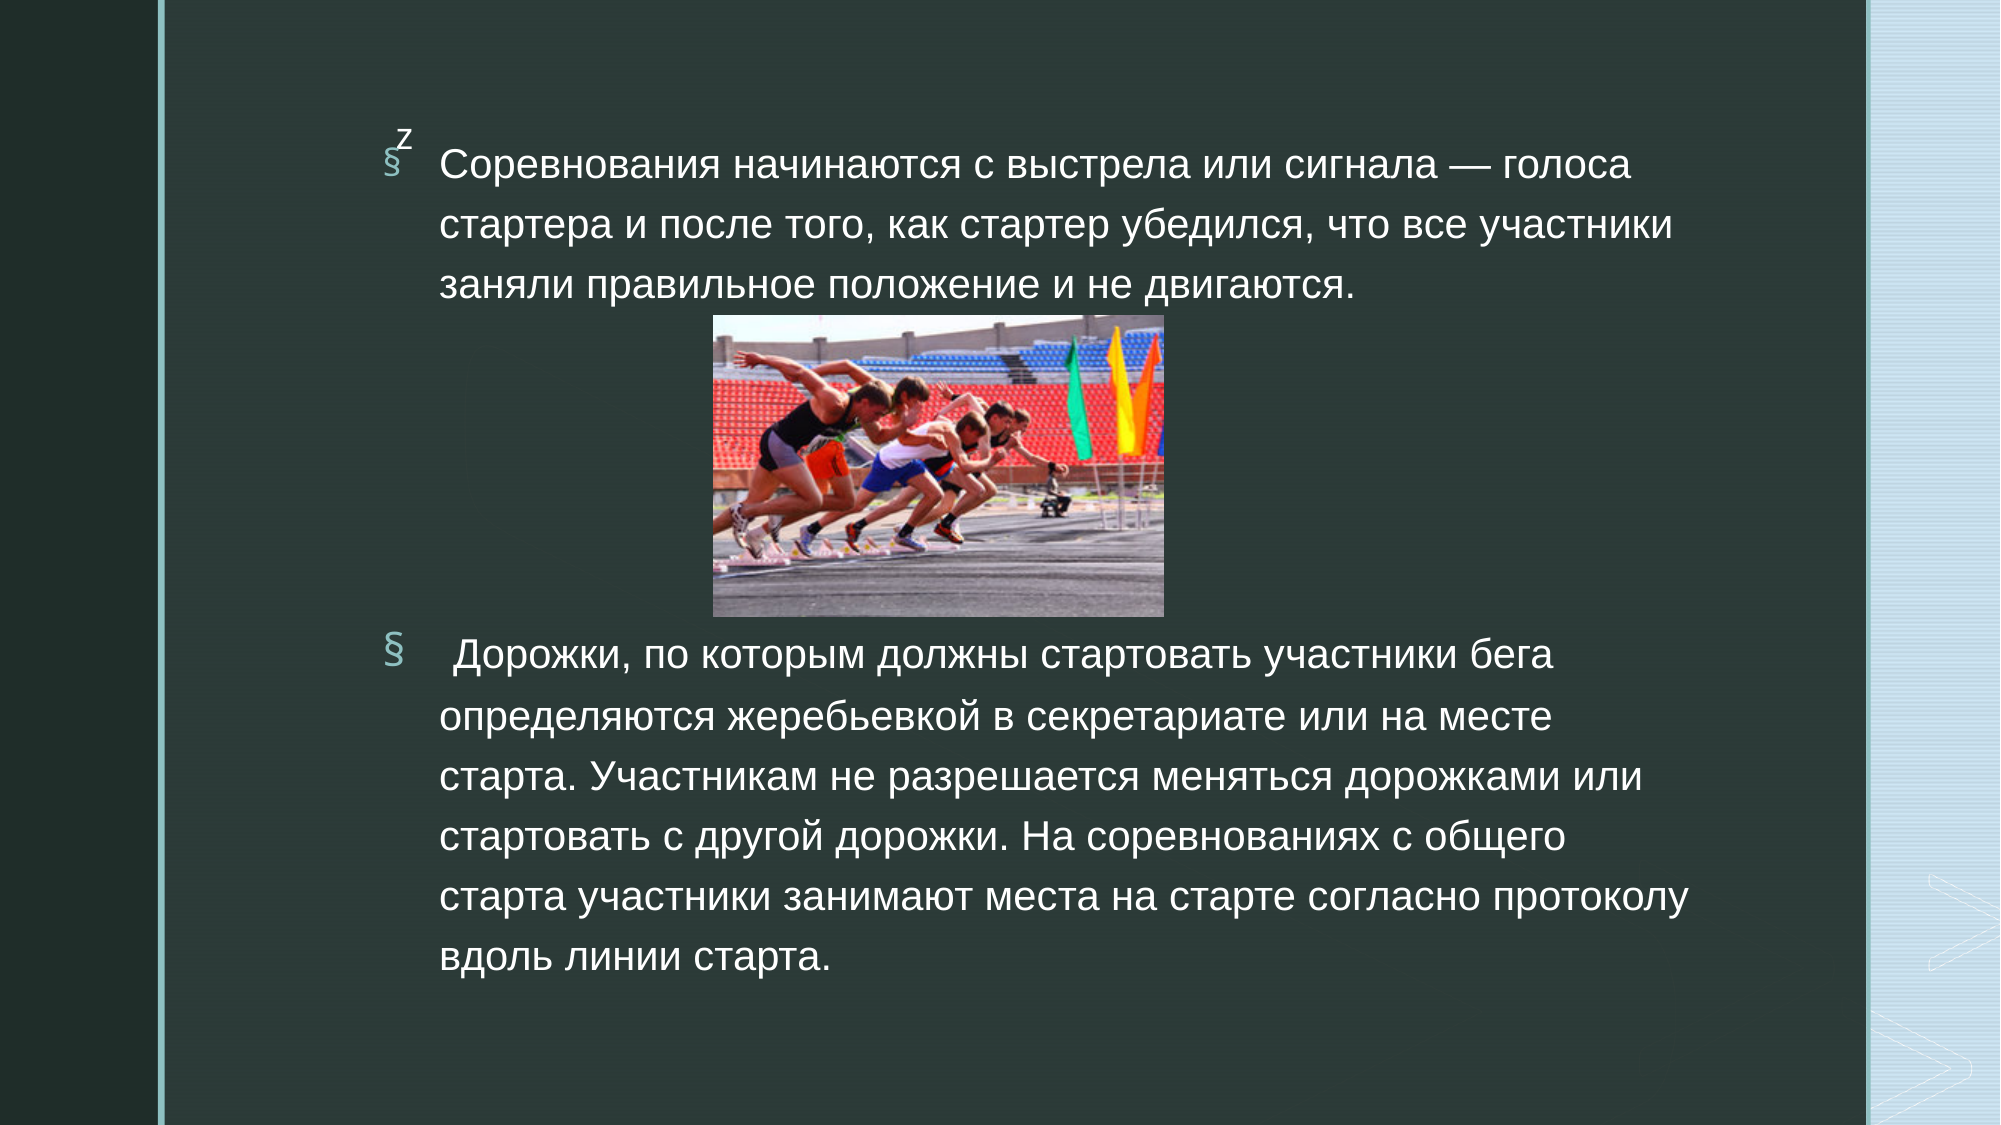

Соревнования начинаются с выстрела или сиг­нала — голоса стартера и после того, как стартер убедился, что все участники заняли правильное по­ложение и не двигаются.
 Дорожки, по которым должны стартовать уча­стники бега определяются жеребьевкой в секрета­риате или на месте старта. Участникам не разре­шается меняться дорожками или стартовать с дру­гой дорожки. На соревнованиях с общего старта участники занимают места на старте согласно про­токолу вдоль линии старта.
#